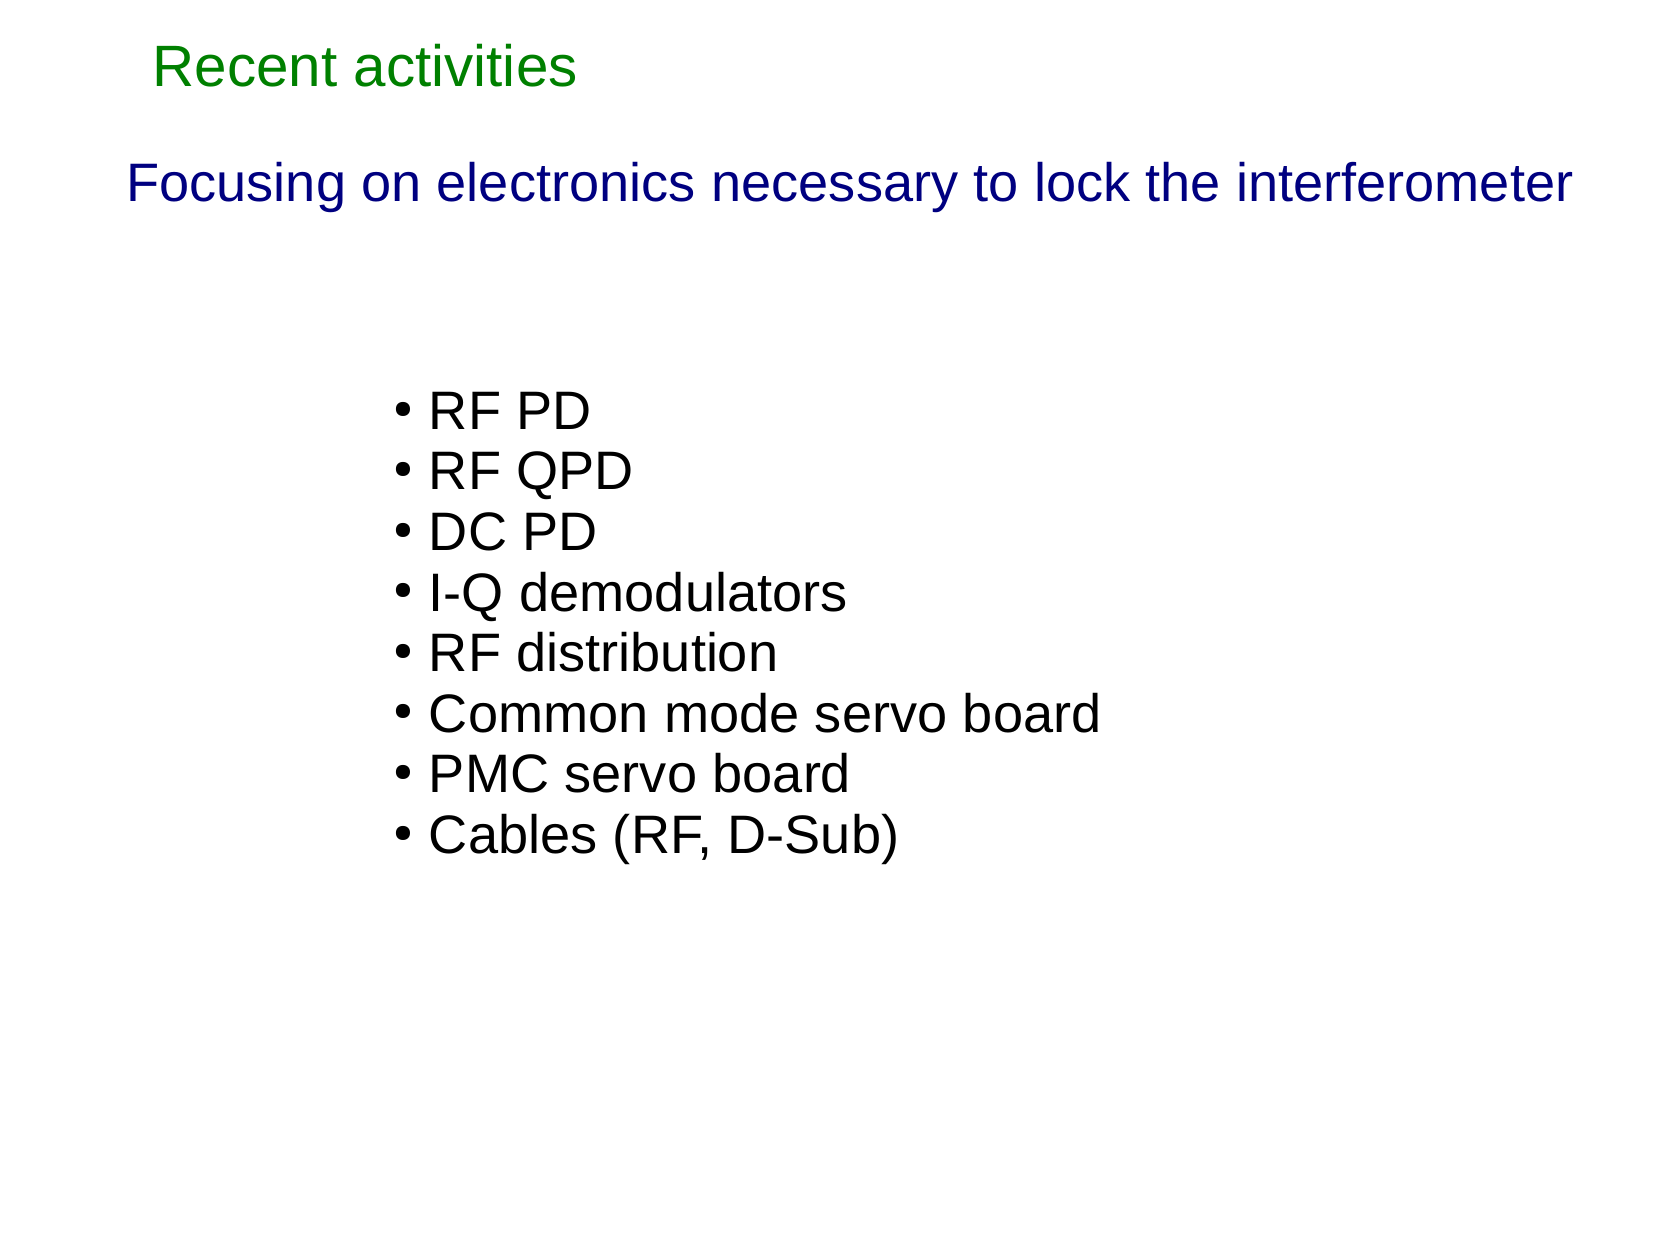

Recent activities
Focusing on electronics necessary to lock the interferometer
RF PD
RF QPD
DC PD
I-Q demodulators
RF distribution
Common mode servo board
PMC servo board
Cables (RF, D-Sub)